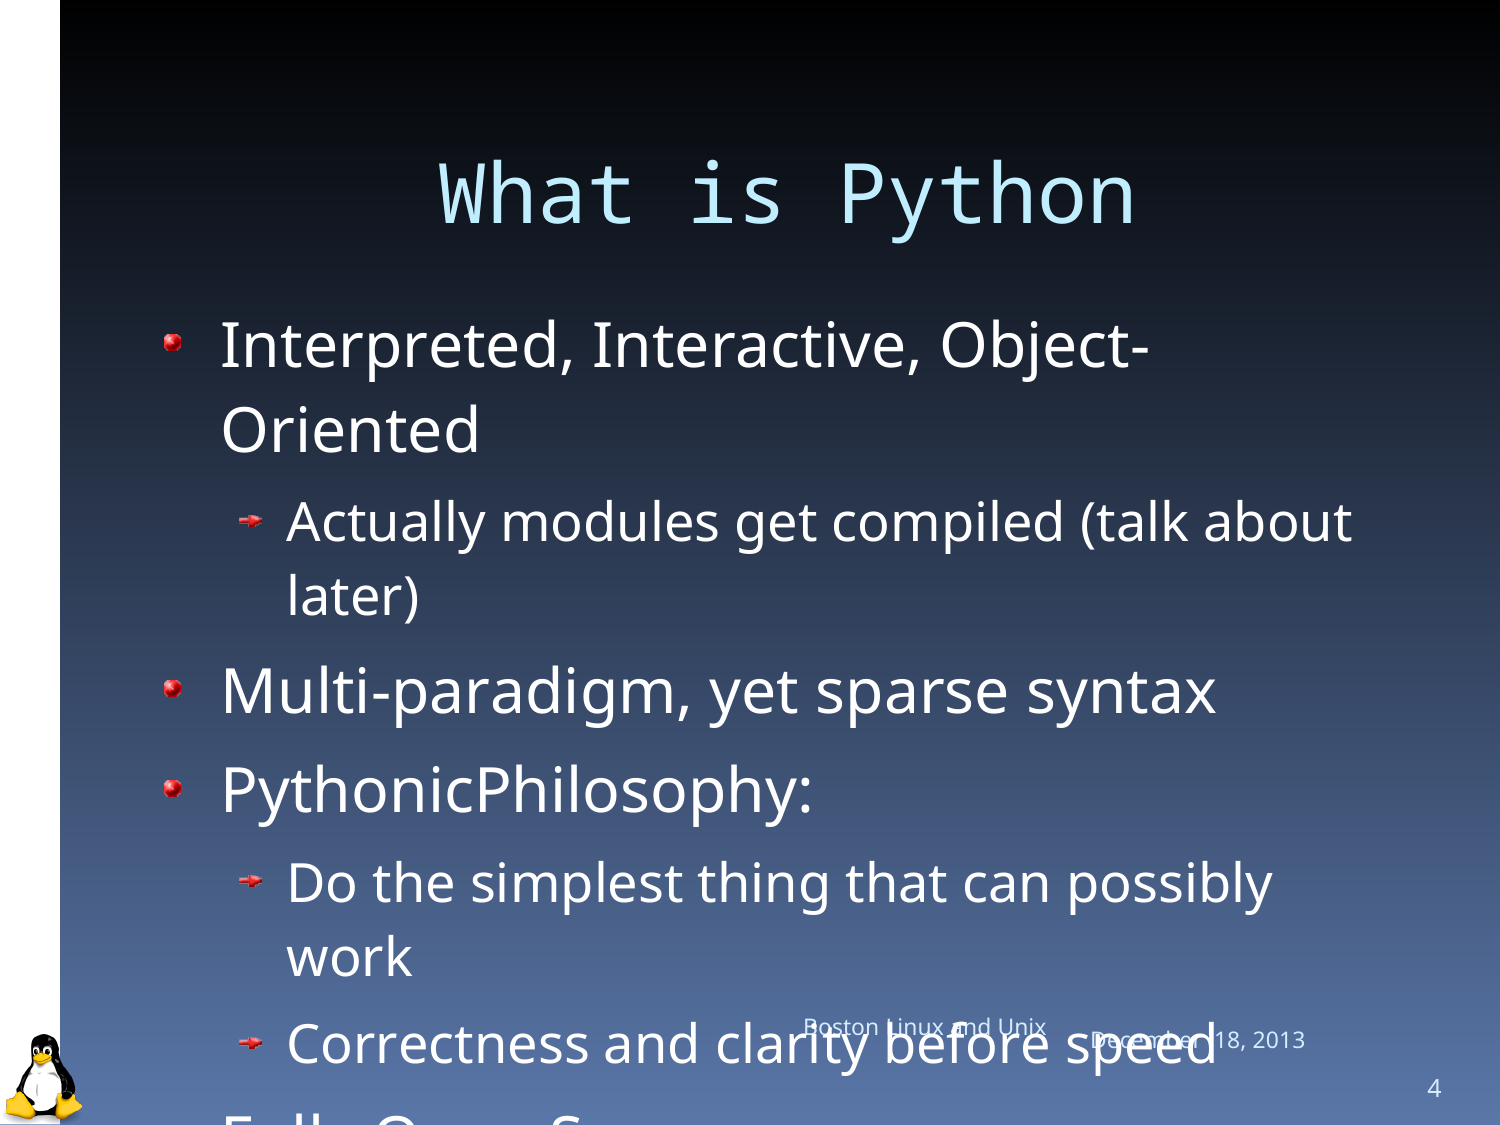

# What is Python
Interpreted, Interactive, Object-Oriented
Actually modules get compiled (talk about later)
Multi-paradigm, yet sparse syntax
PythonicPhilosophy:
Do the simplest thing that can possibly work
Correctness and clarity before speed
Fully Open Source
December 18, 2013
4